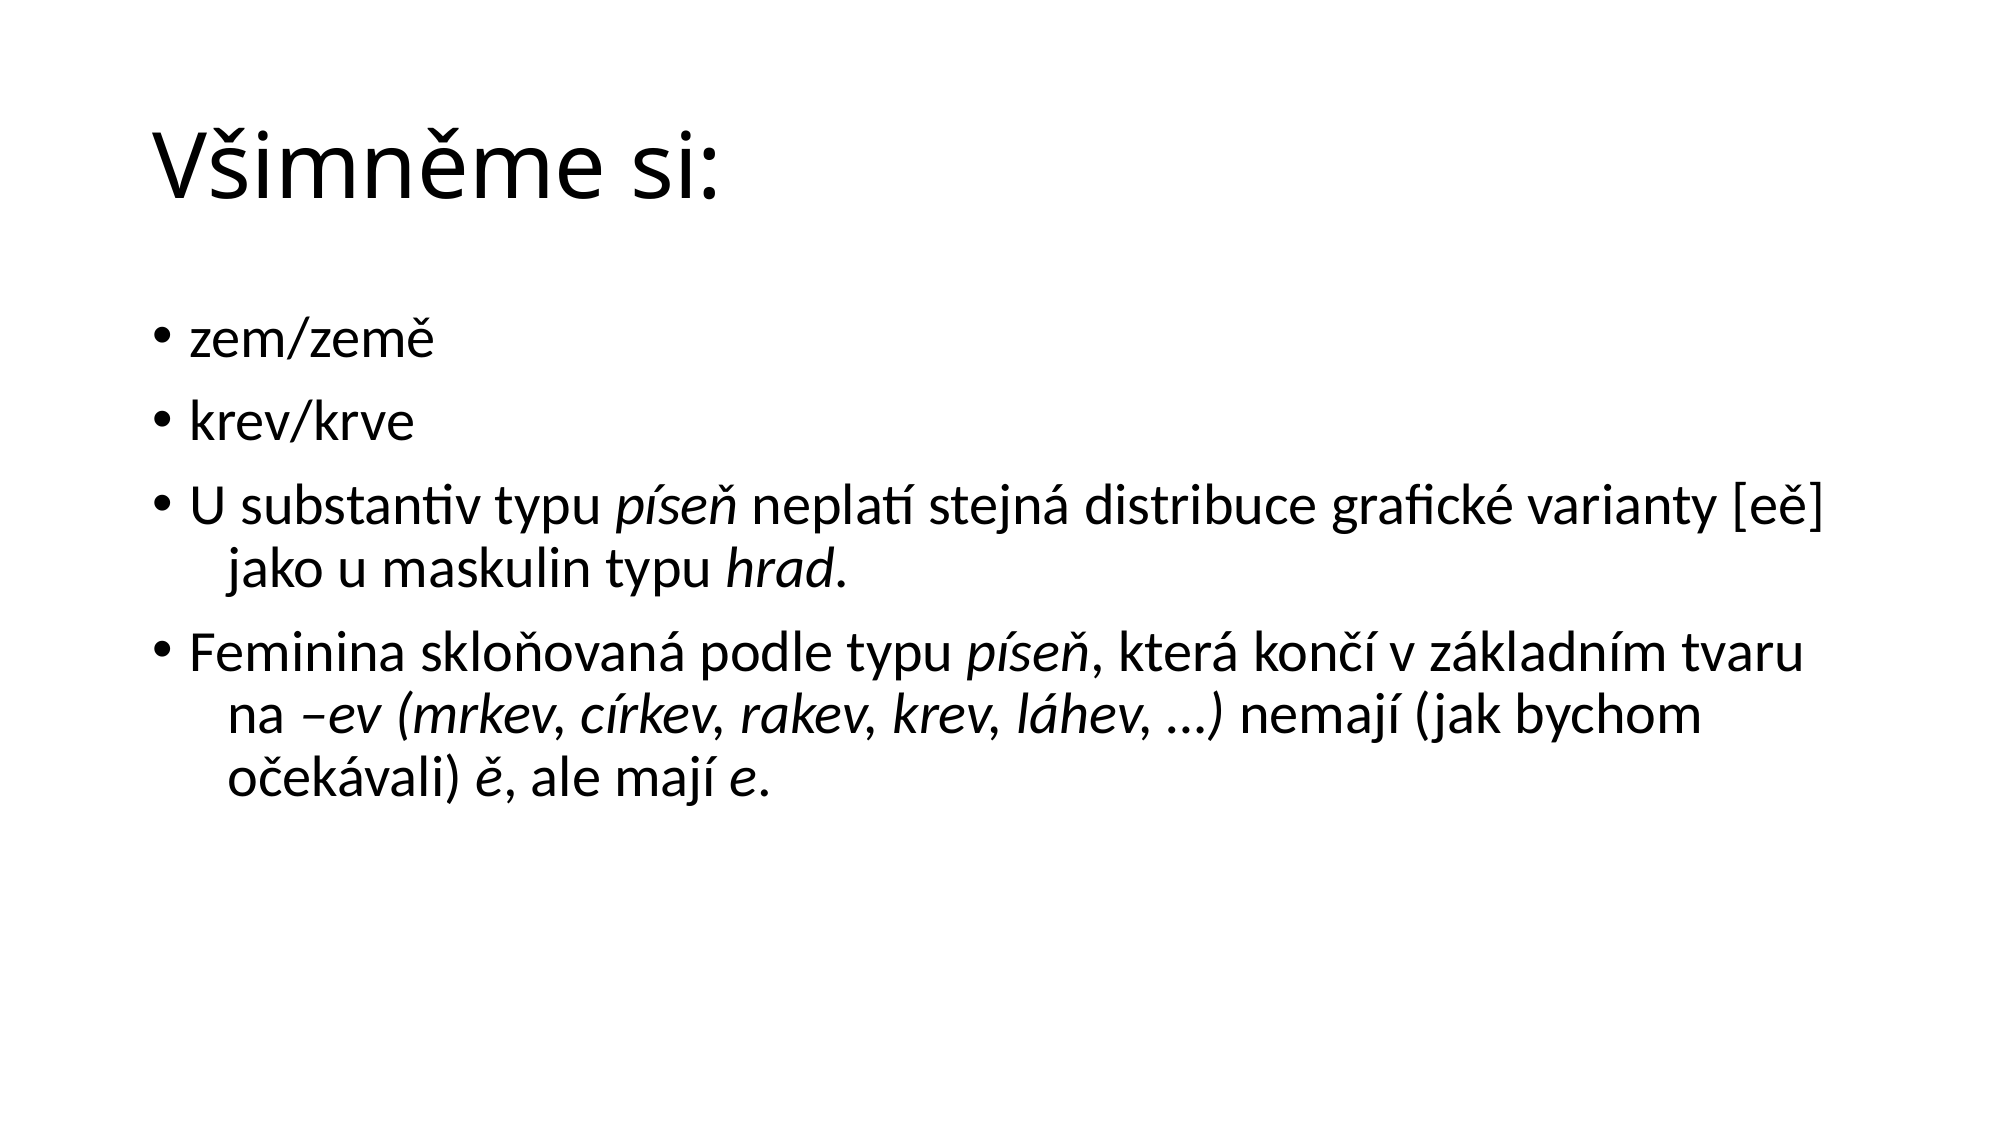

# Všimněme si:
zem/země
krev/krve
U substantiv typu píseň neplatí stejná distribuce grafické varianty [eě] jako u maskulin typu hrad.
Feminina skloňovaná podle typu píseň, která končí v základním tvaru na –ev (mrkev, církev, rakev, krev, láhev, …) nemají (jak bychom očekávali) ě, ale mají e.